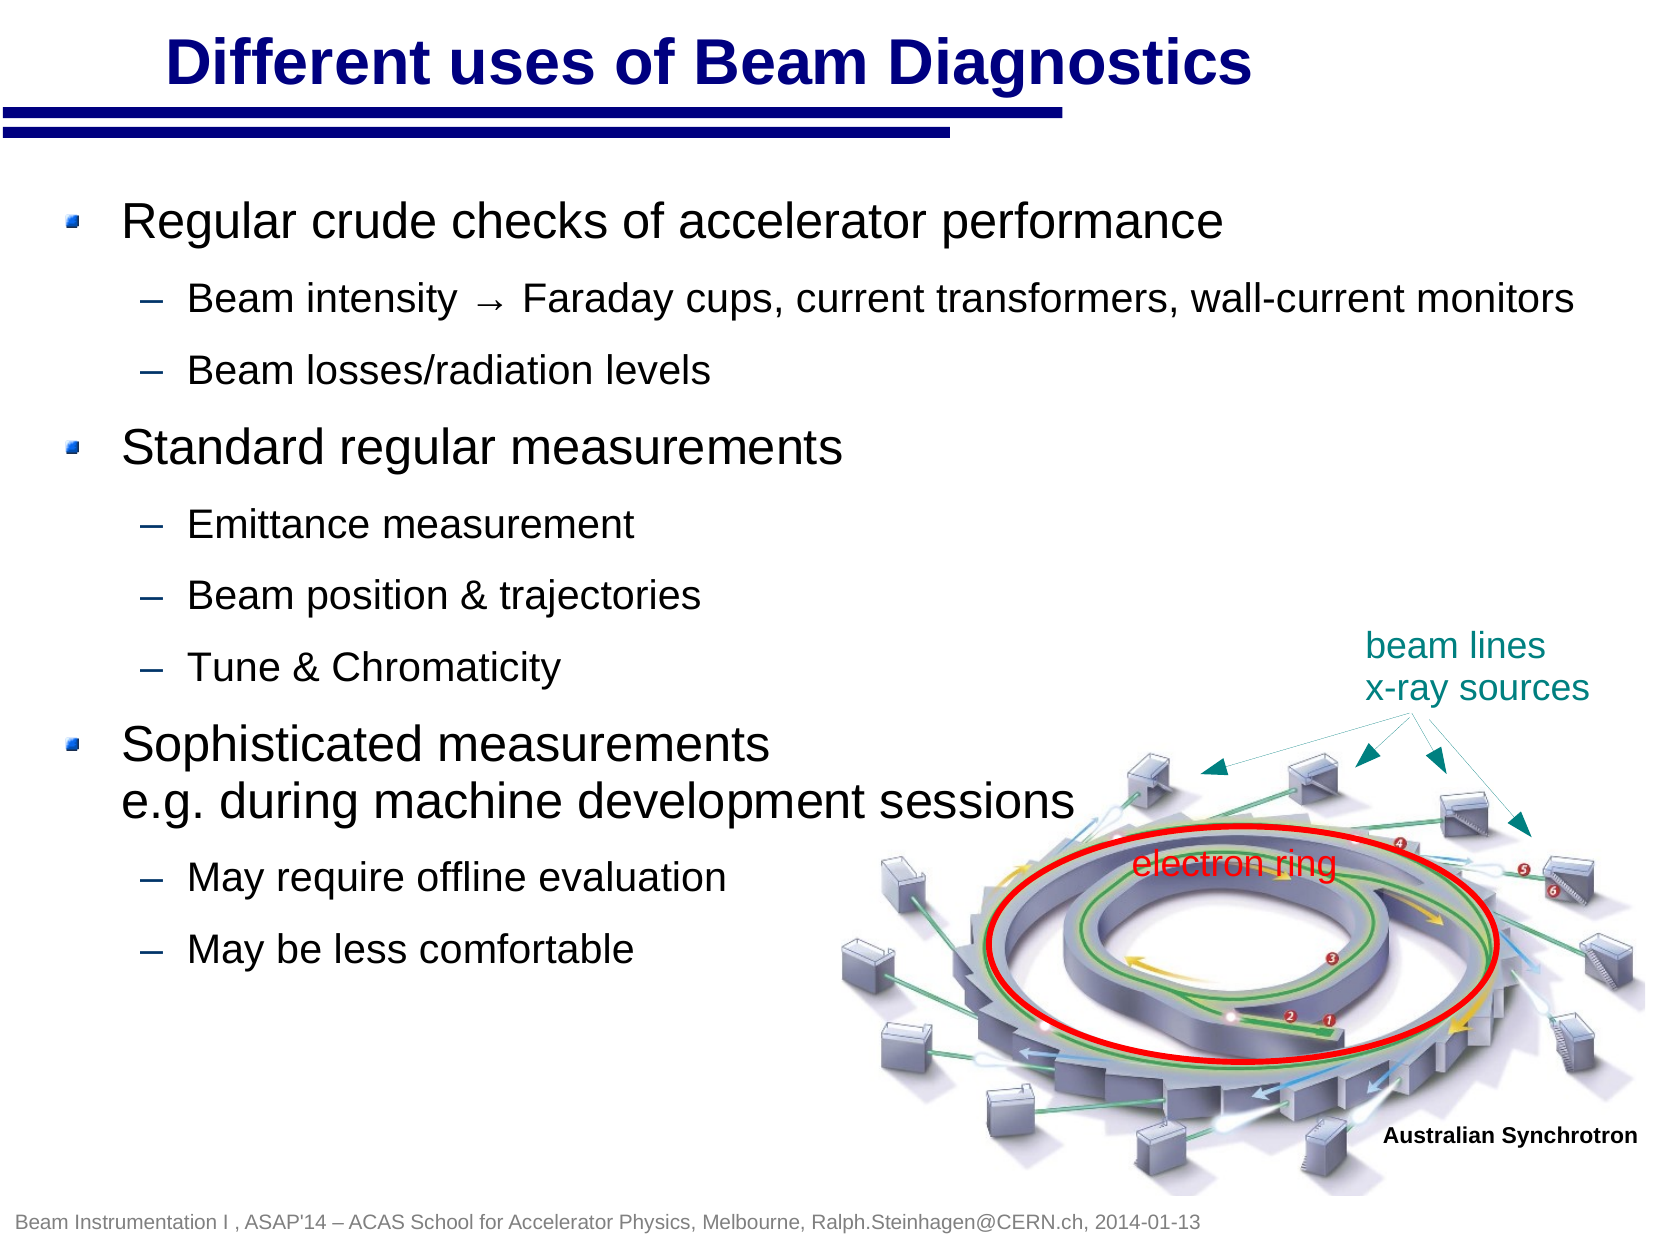

# Different uses of Beam Diagnostics
Regular crude checks of accelerator performance
Beam intensity → Faraday cups, current transformers, wall-current monitors
Beam losses/radiation levels
Standard regular measurements
Emittance measurement
Beam position & trajectories
Tune & Chromaticity
Sophisticated measurements 						e.g. during machine development sessions
May require offline evaluation
May be less comfortable
beam lines
x-ray sources
electron ring
Australian Synchrotron